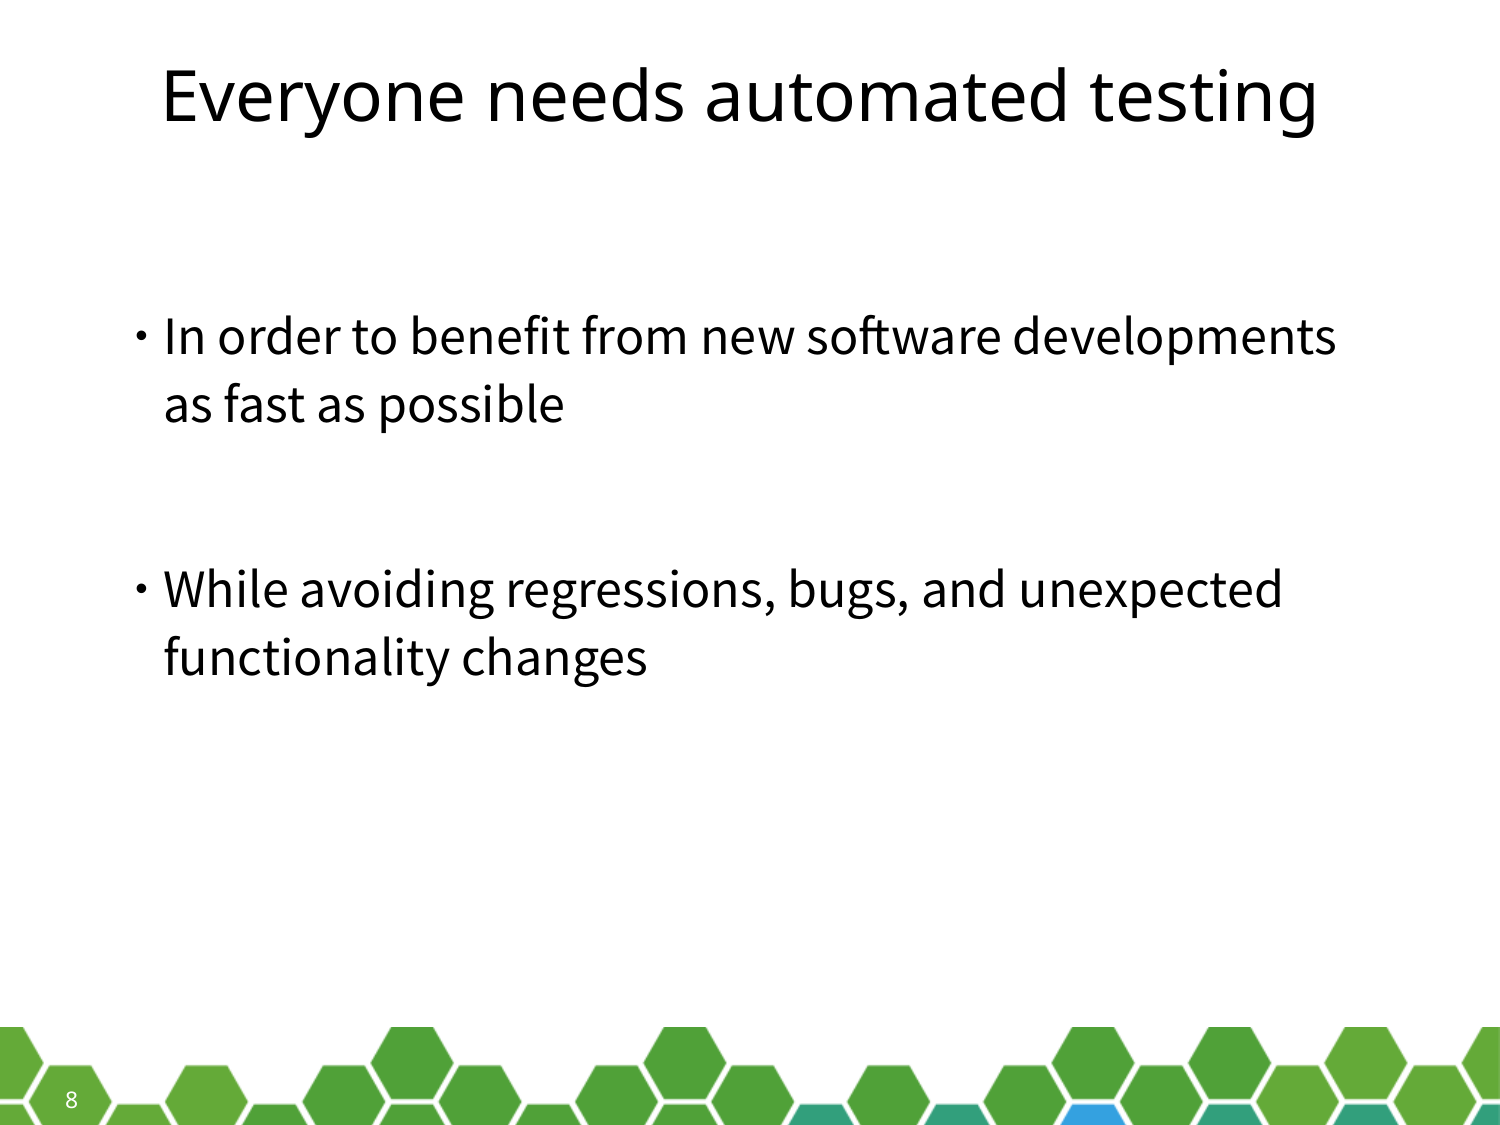

# Everyone needs automated testing
In order to benefit from new software developments as fast as possible
While avoiding regressions, bugs, and unexpected functionality changes